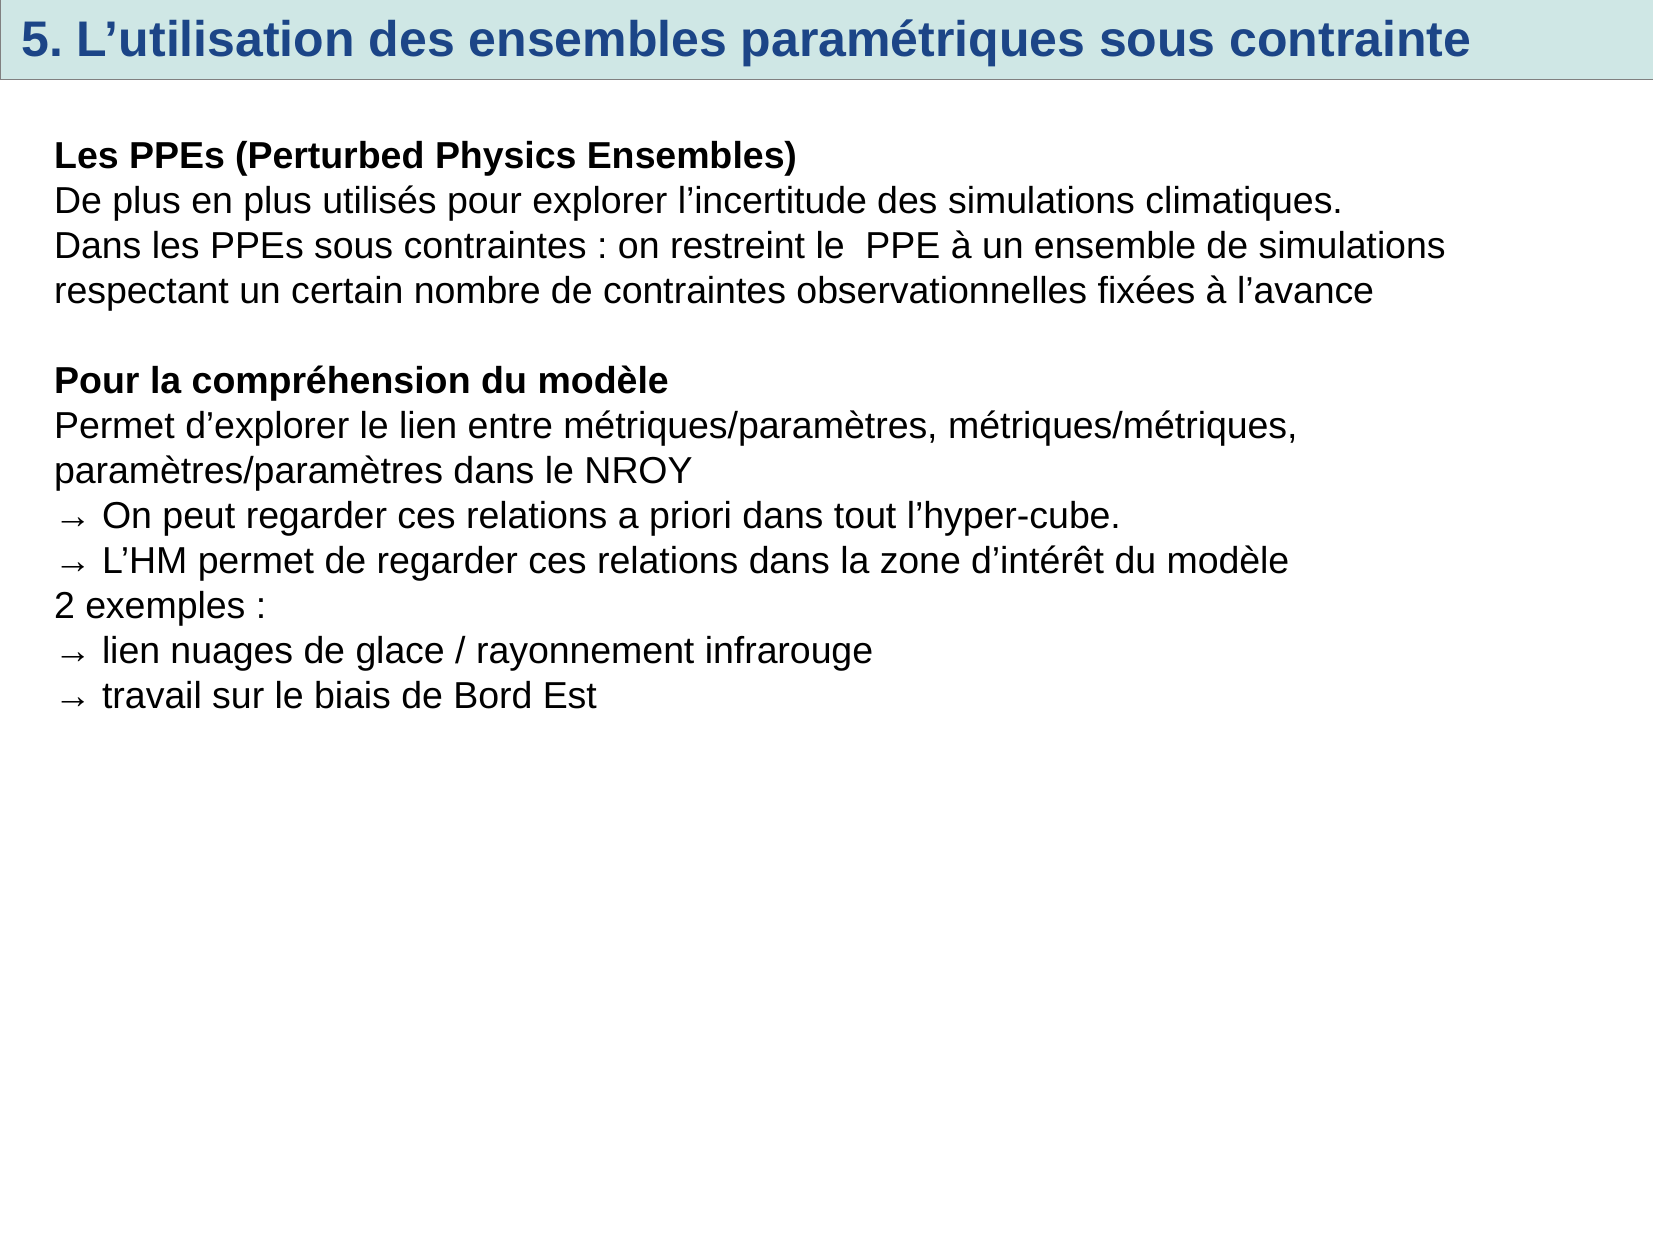

5. L’utilisation des ensembles paramétriques sous contrainte
Les PPEs (Perturbed Physics Ensembles)
De plus en plus utilisés pour explorer l’incertitude des simulations climatiques.
Dans les PPEs sous contraintes : on restreint le PPE à un ensemble de simulations
respectant un certain nombre de contraintes observationnelles fixées à l’avance
Pour la compréhension du modèle
Permet d’explorer le lien entre métriques/paramètres, métriques/métriques, paramètres/paramètres dans le NROY
→ On peut regarder ces relations a priori dans tout l’hyper-cube.
→ L’HM permet de regarder ces relations dans la zone d’intérêt du modèle
2 exemples :
→ lien nuages de glace / rayonnement infrarouge
→ travail sur le biais de Bord Est